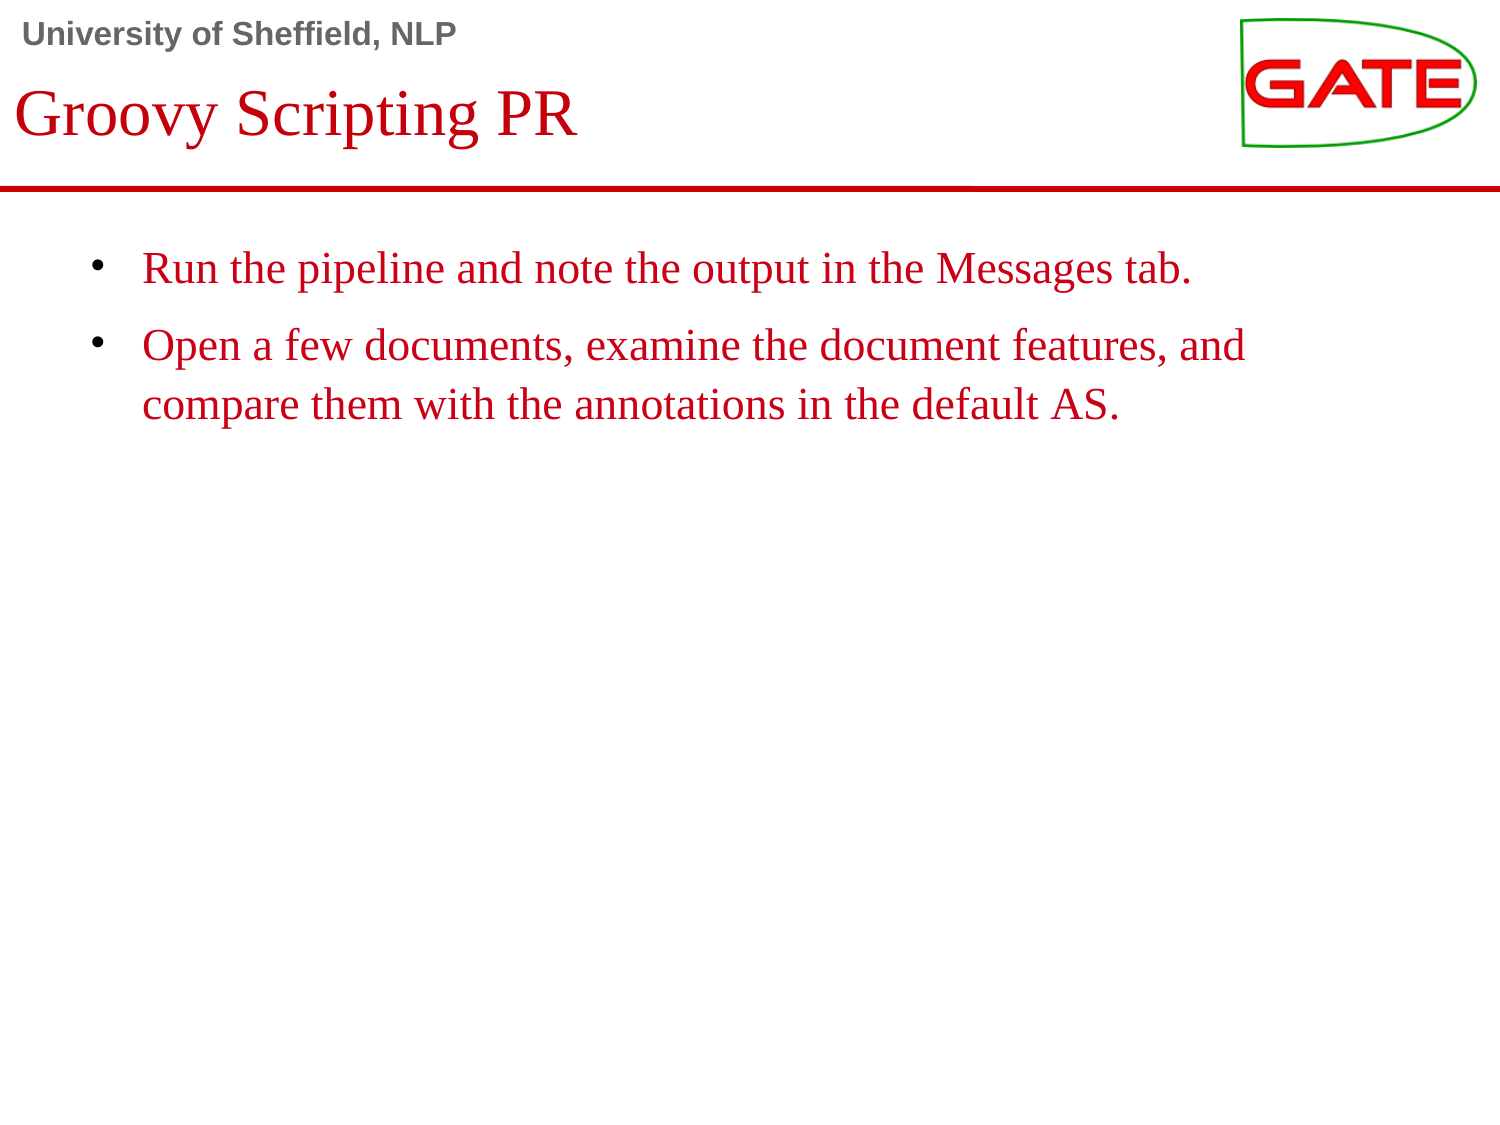

# Groovy Scripting PR
Run the pipeline and note the output in the Messages tab.
Open a few documents, examine the document features, and compare them with the annotations in the default AS.